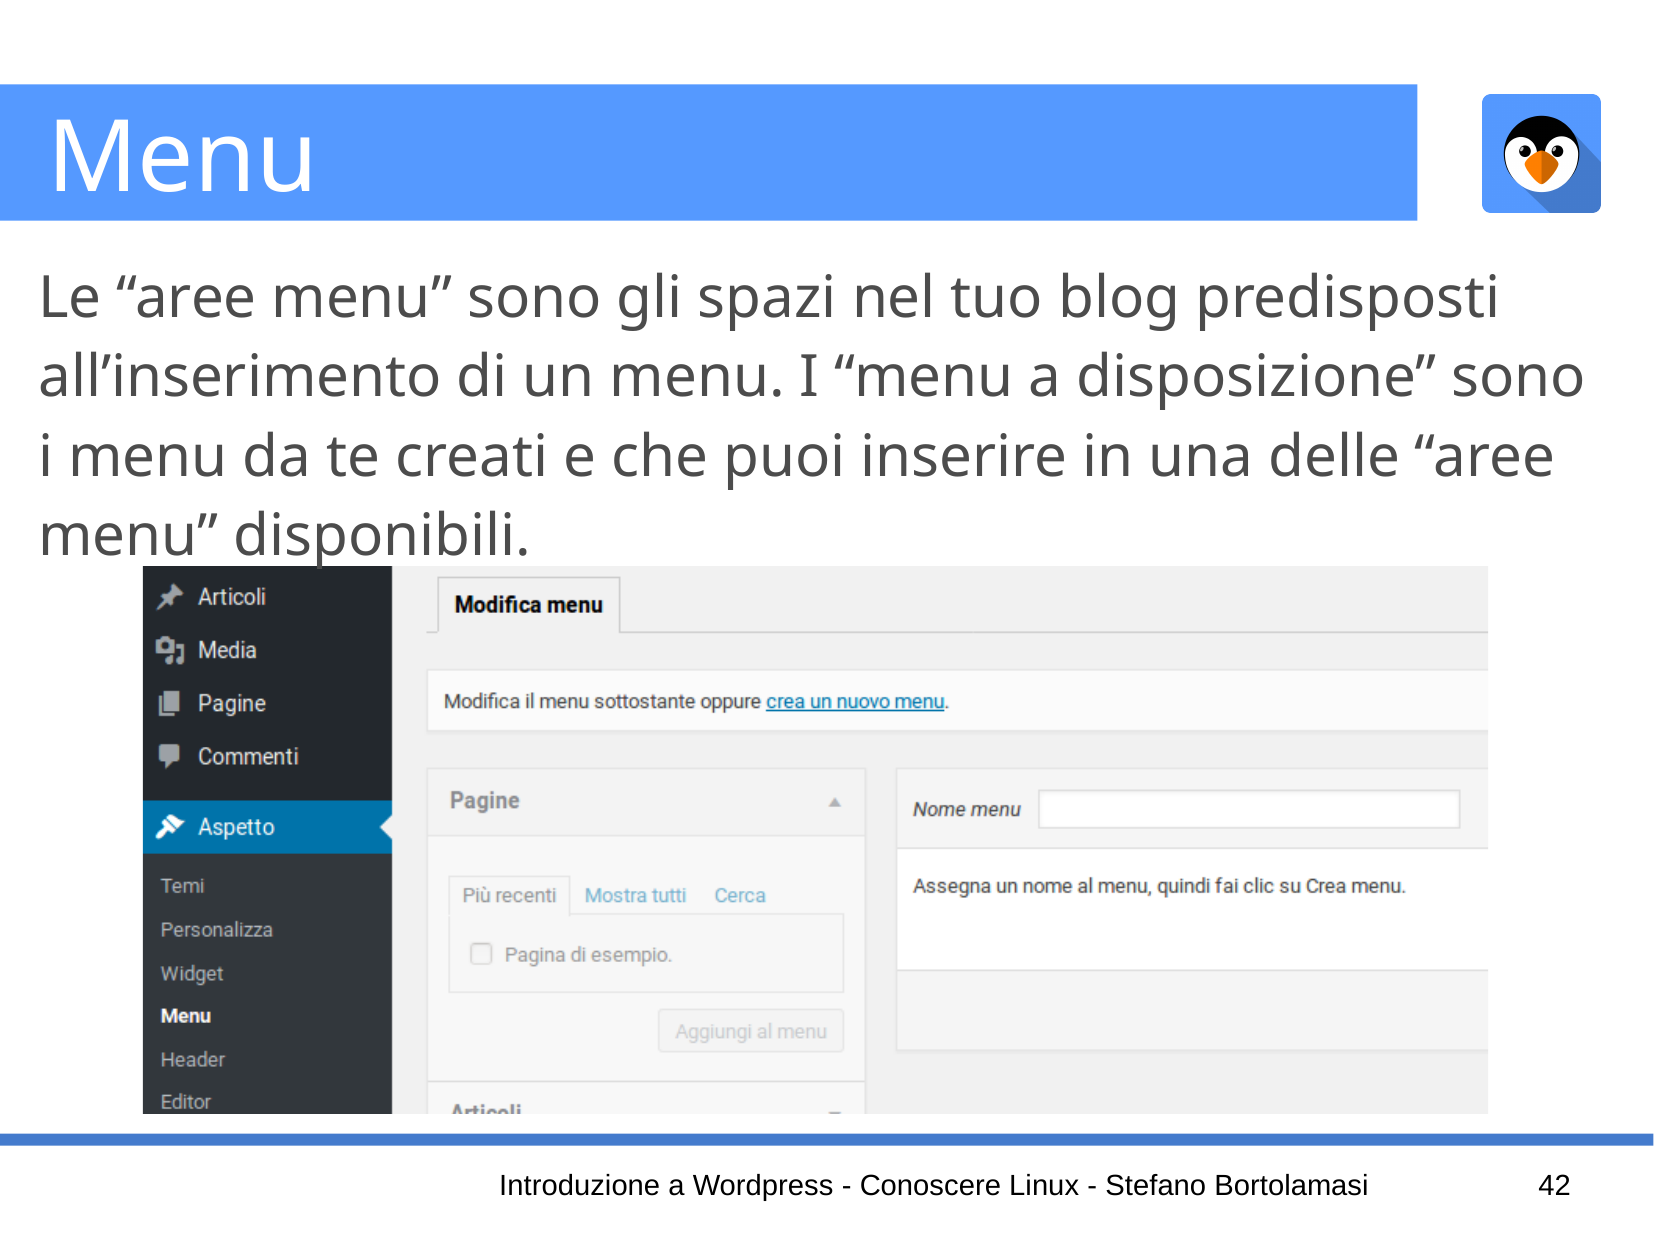

# Menu
Le “aree menu” sono gli spazi nel tuo blog predisposti all’inserimento di un menu. I “menu a disposizione” sono i menu da te creati e che puoi inserire in una delle “aree menu” disponibili.
Introduzione a Wordpress - Conoscere Linux - Stefano Bortolamasi
42